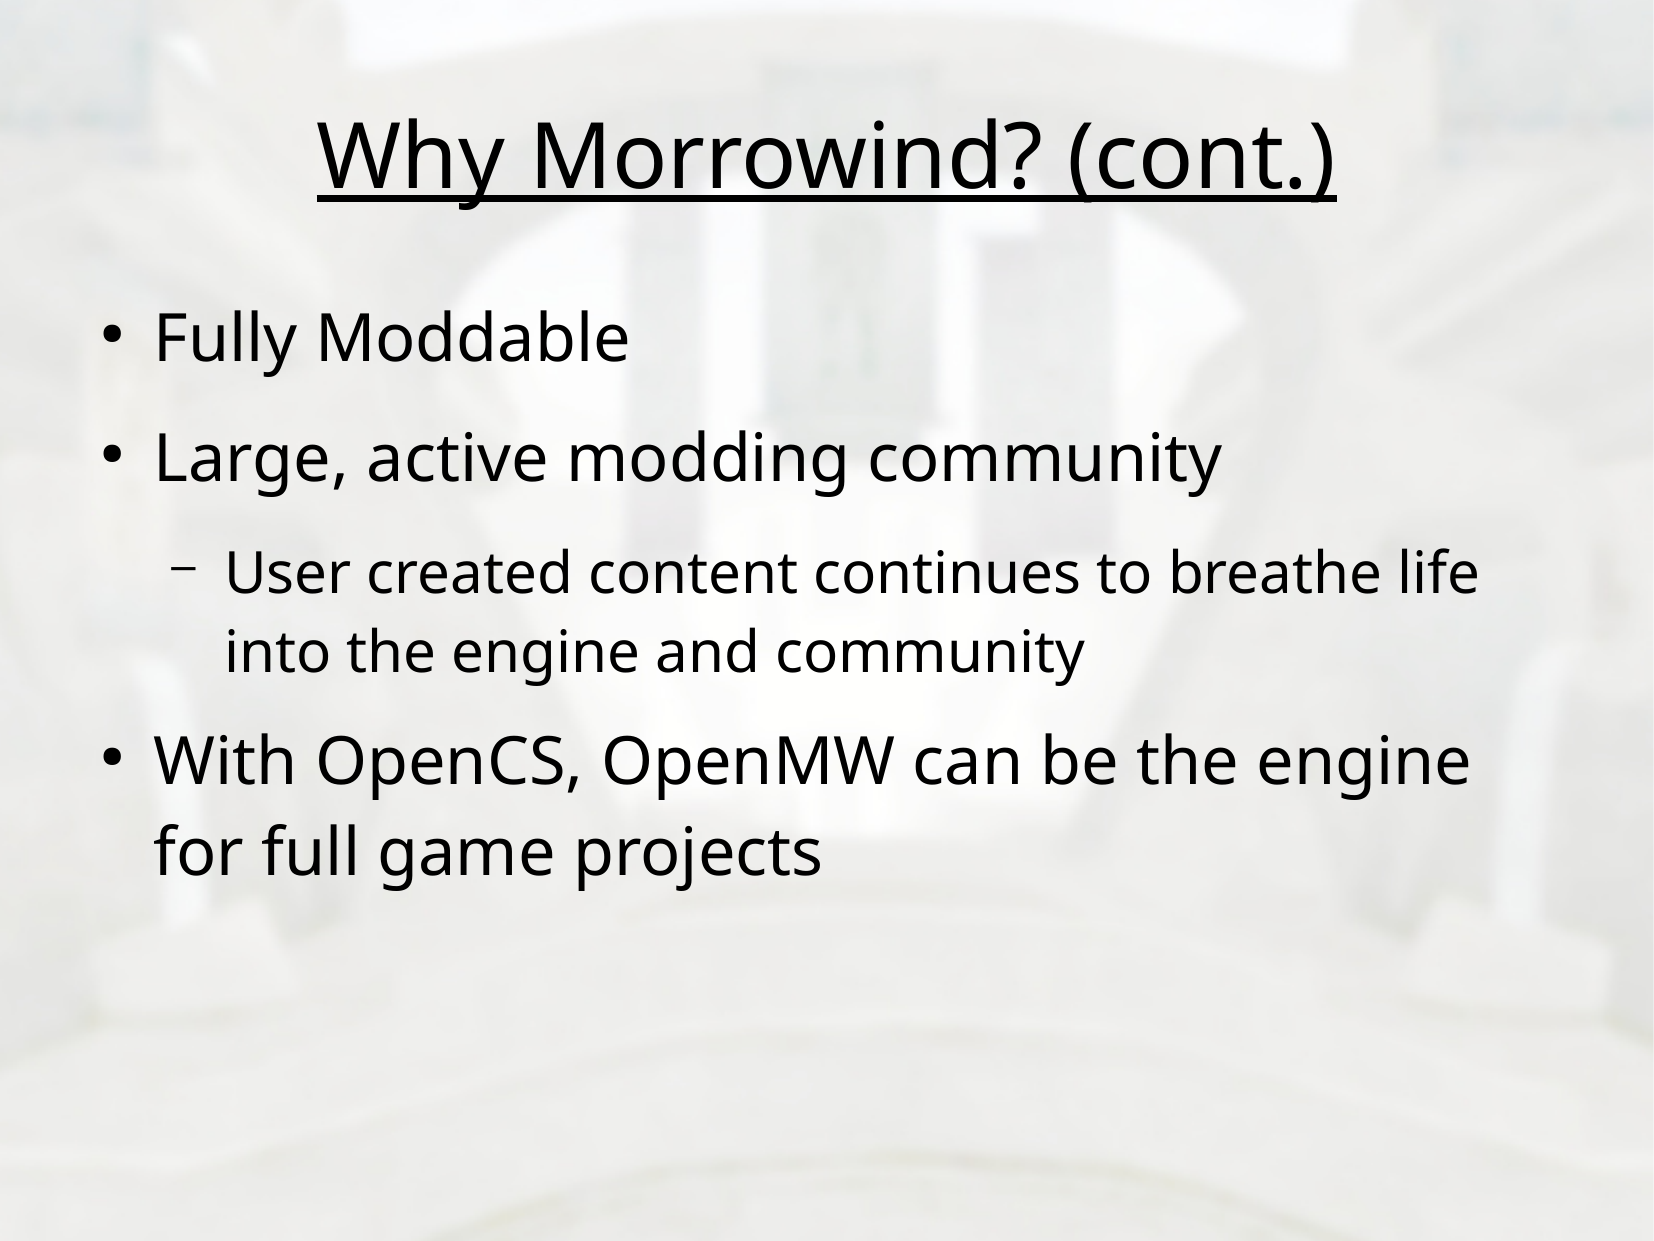

# Why Morrowind? (cont.)
Fully Moddable
Large, active modding community
User created content continues to breathe life into the engine and community
With OpenCS, OpenMW can be the engine for full game projects